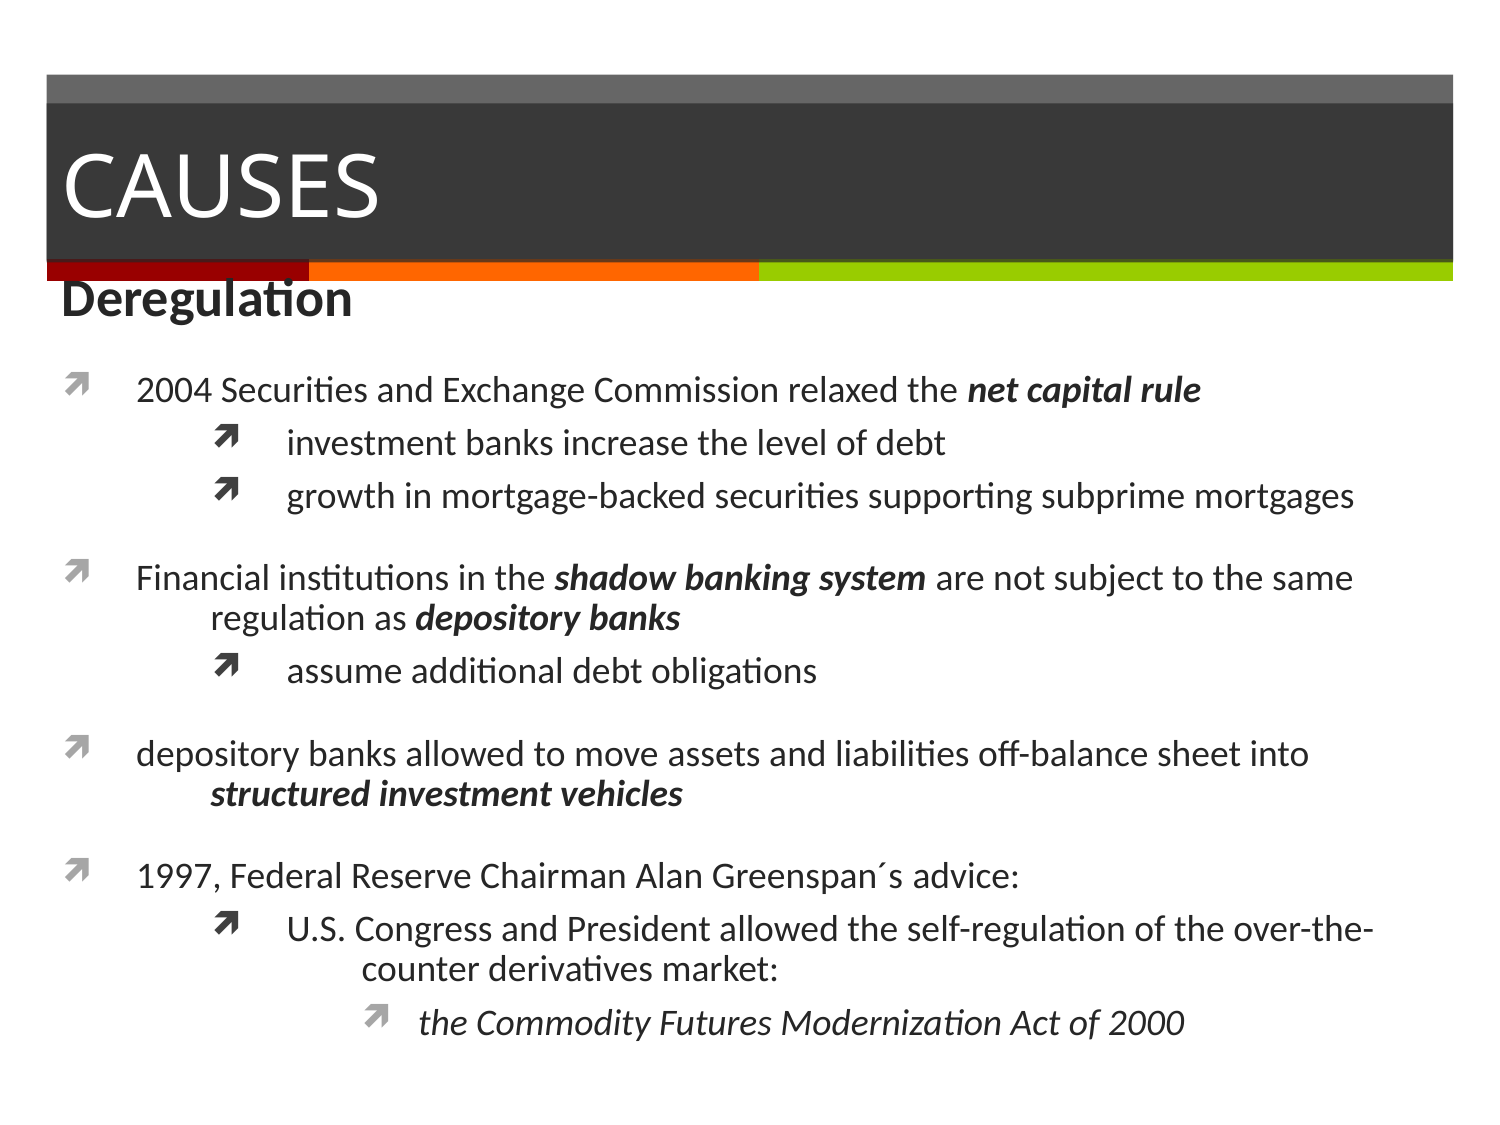

CAUSES
Deregulation
2004 Securities and Exchange Commission relaxed the net capital rule
investment banks increase the level of debt
growth in mortgage-backed securities supporting subprime mortgages
Financial institutions in the shadow banking system are not subject to the same regulation as depository banks
assume additional debt obligations
depository banks allowed to move assets and liabilities off-balance sheet into structured investment vehicles
1997, Federal Reserve Chairman Alan Greenspan´s advice:
U.S. Congress and President allowed the self-regulation of the over-the-counter derivatives market:
the Commodity Futures Modernization Act of 2000